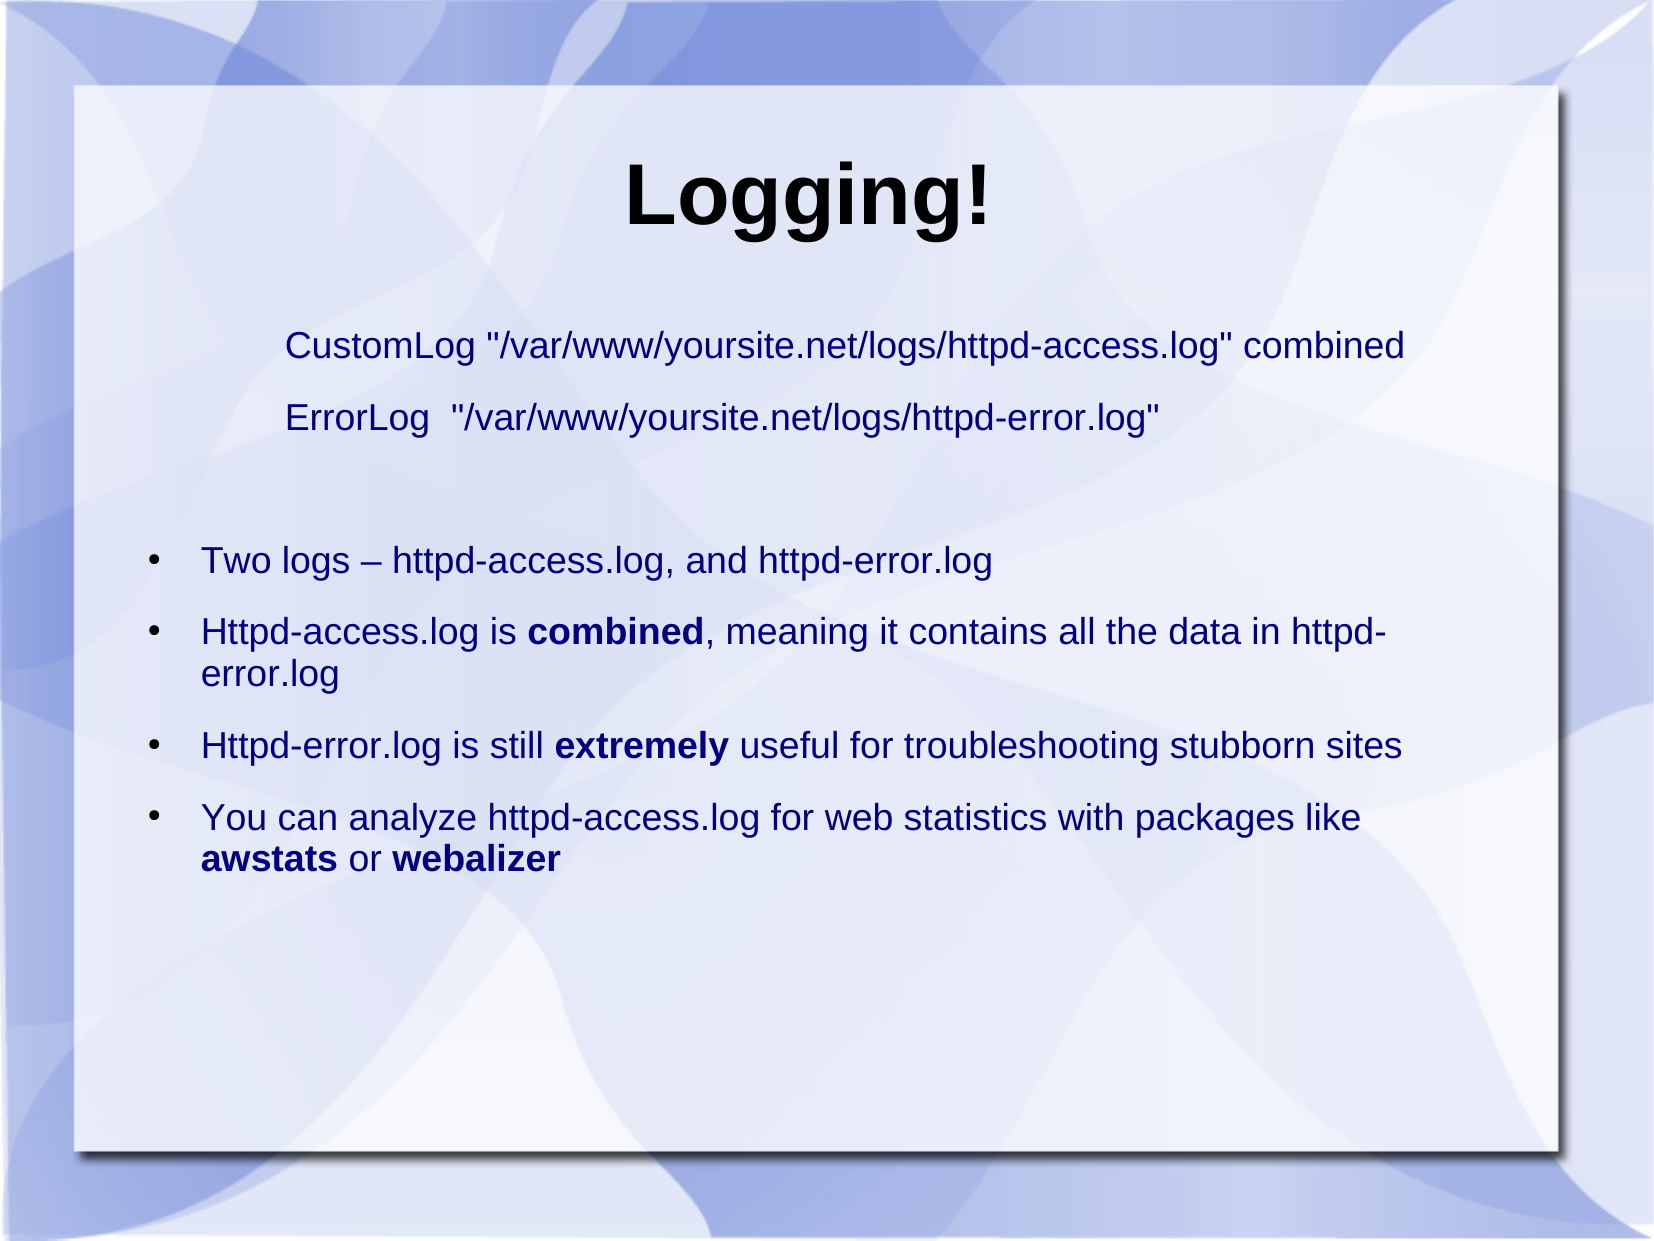

# Logging!
 CustomLog "/var/www/yoursite.net/logs/httpd-access.log" combined
 ErrorLog "/var/www/yoursite.net/logs/httpd-error.log"
Two logs – httpd-access.log, and httpd-error.log
Httpd-access.log is combined, meaning it contains all the data in httpd-error.log
Httpd-error.log is still extremely useful for troubleshooting stubborn sites
You can analyze httpd-access.log for web statistics with packages like awstats or webalizer